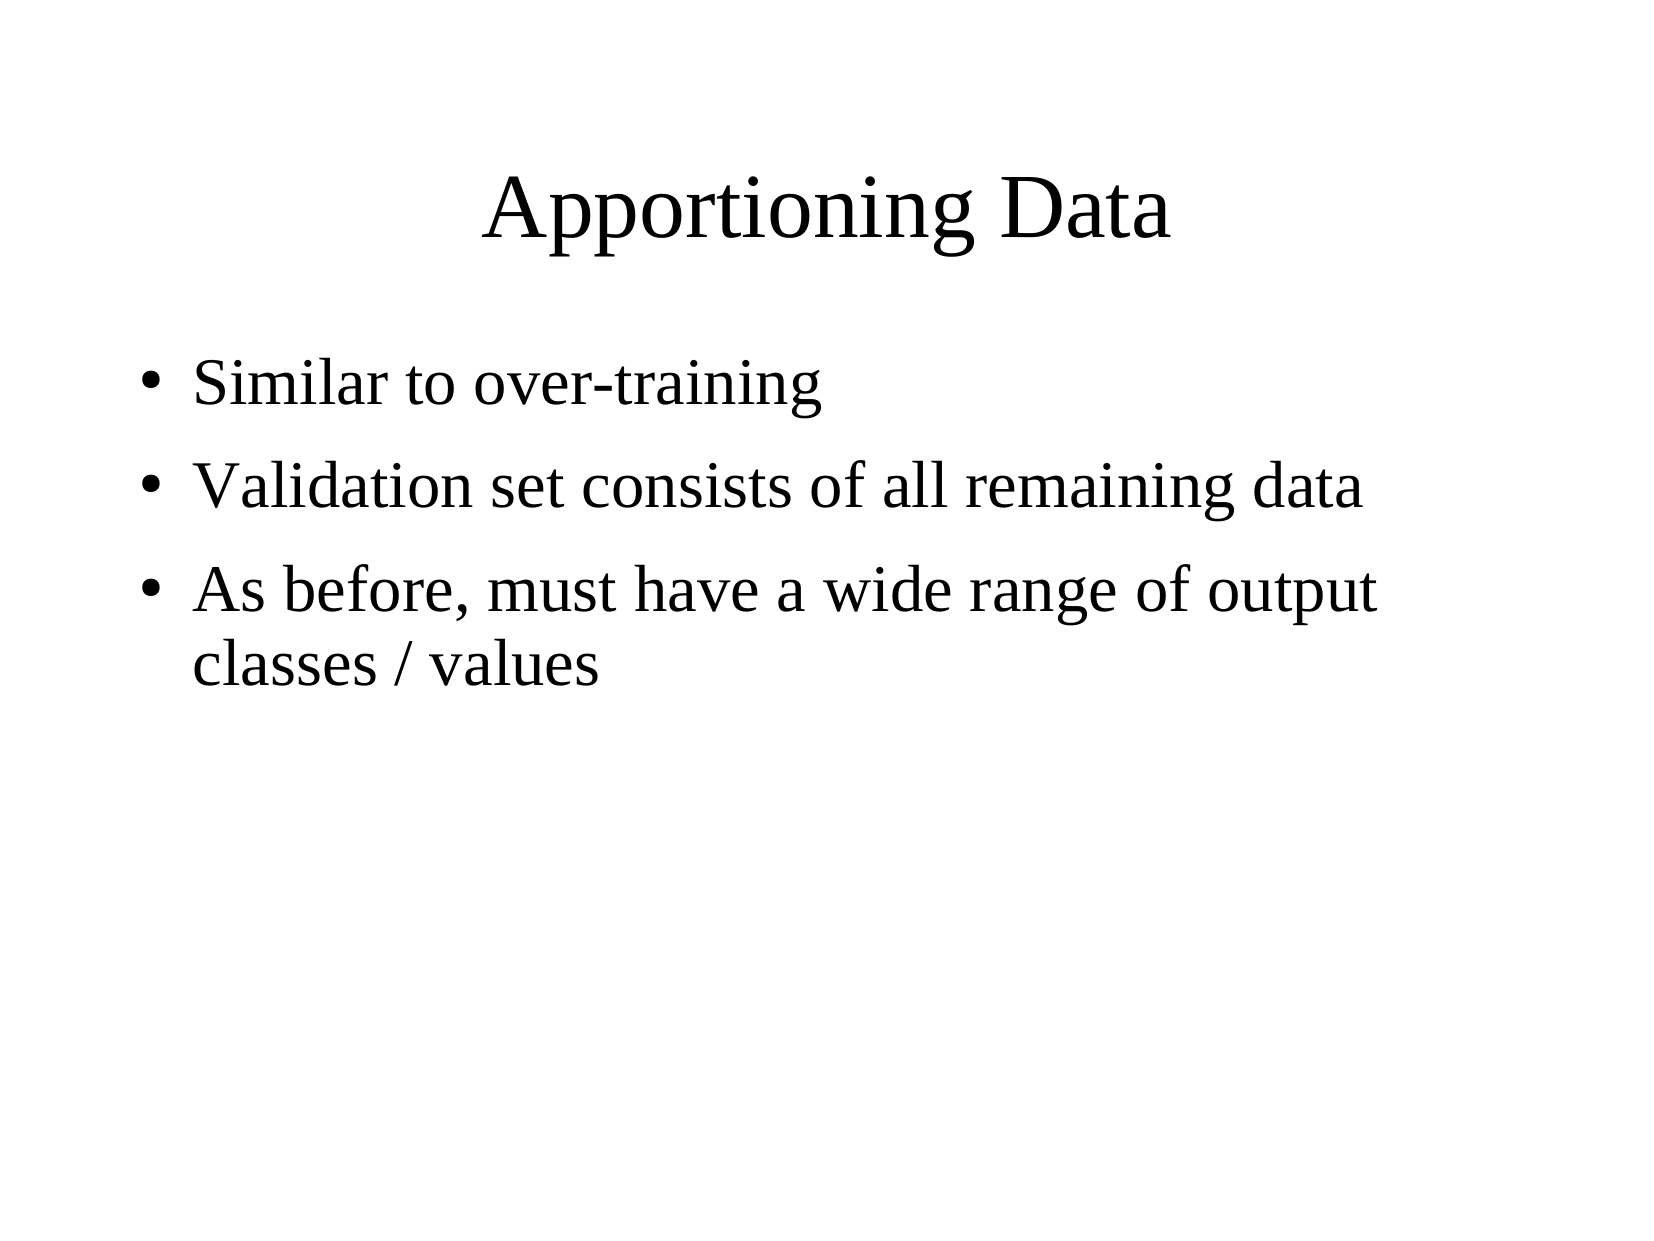

# Apportioning Data
Similar to over-training
Validation set consists of all remaining data
As before, must have a wide range of output classes / values